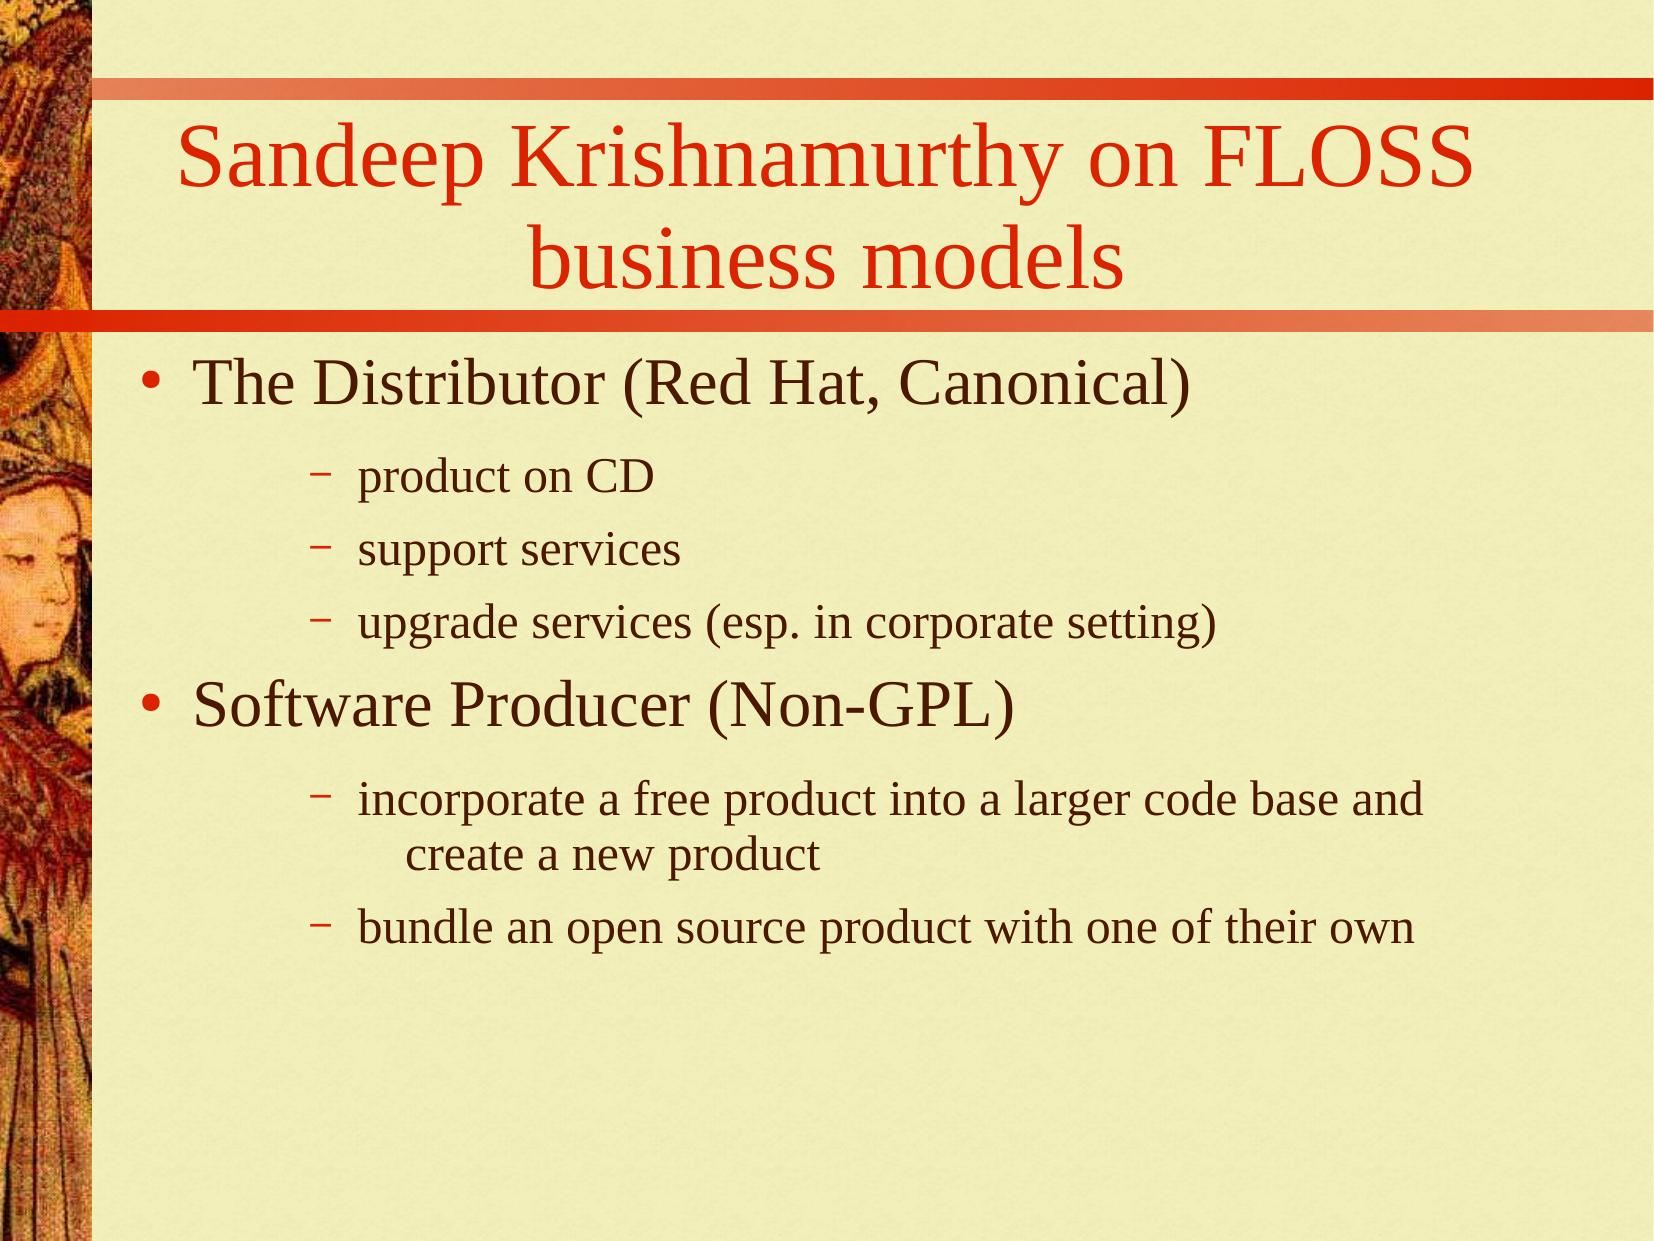

# Sandeep Krishnamurthy on FLOSS business models
The Distributor (Red Hat, Canonical)
product on CD
support services
upgrade services (esp. in corporate setting)
Software Producer (Non-GPL)
incorporate a free product into a larger code base and create a new product
bundle an open source product with one of their own